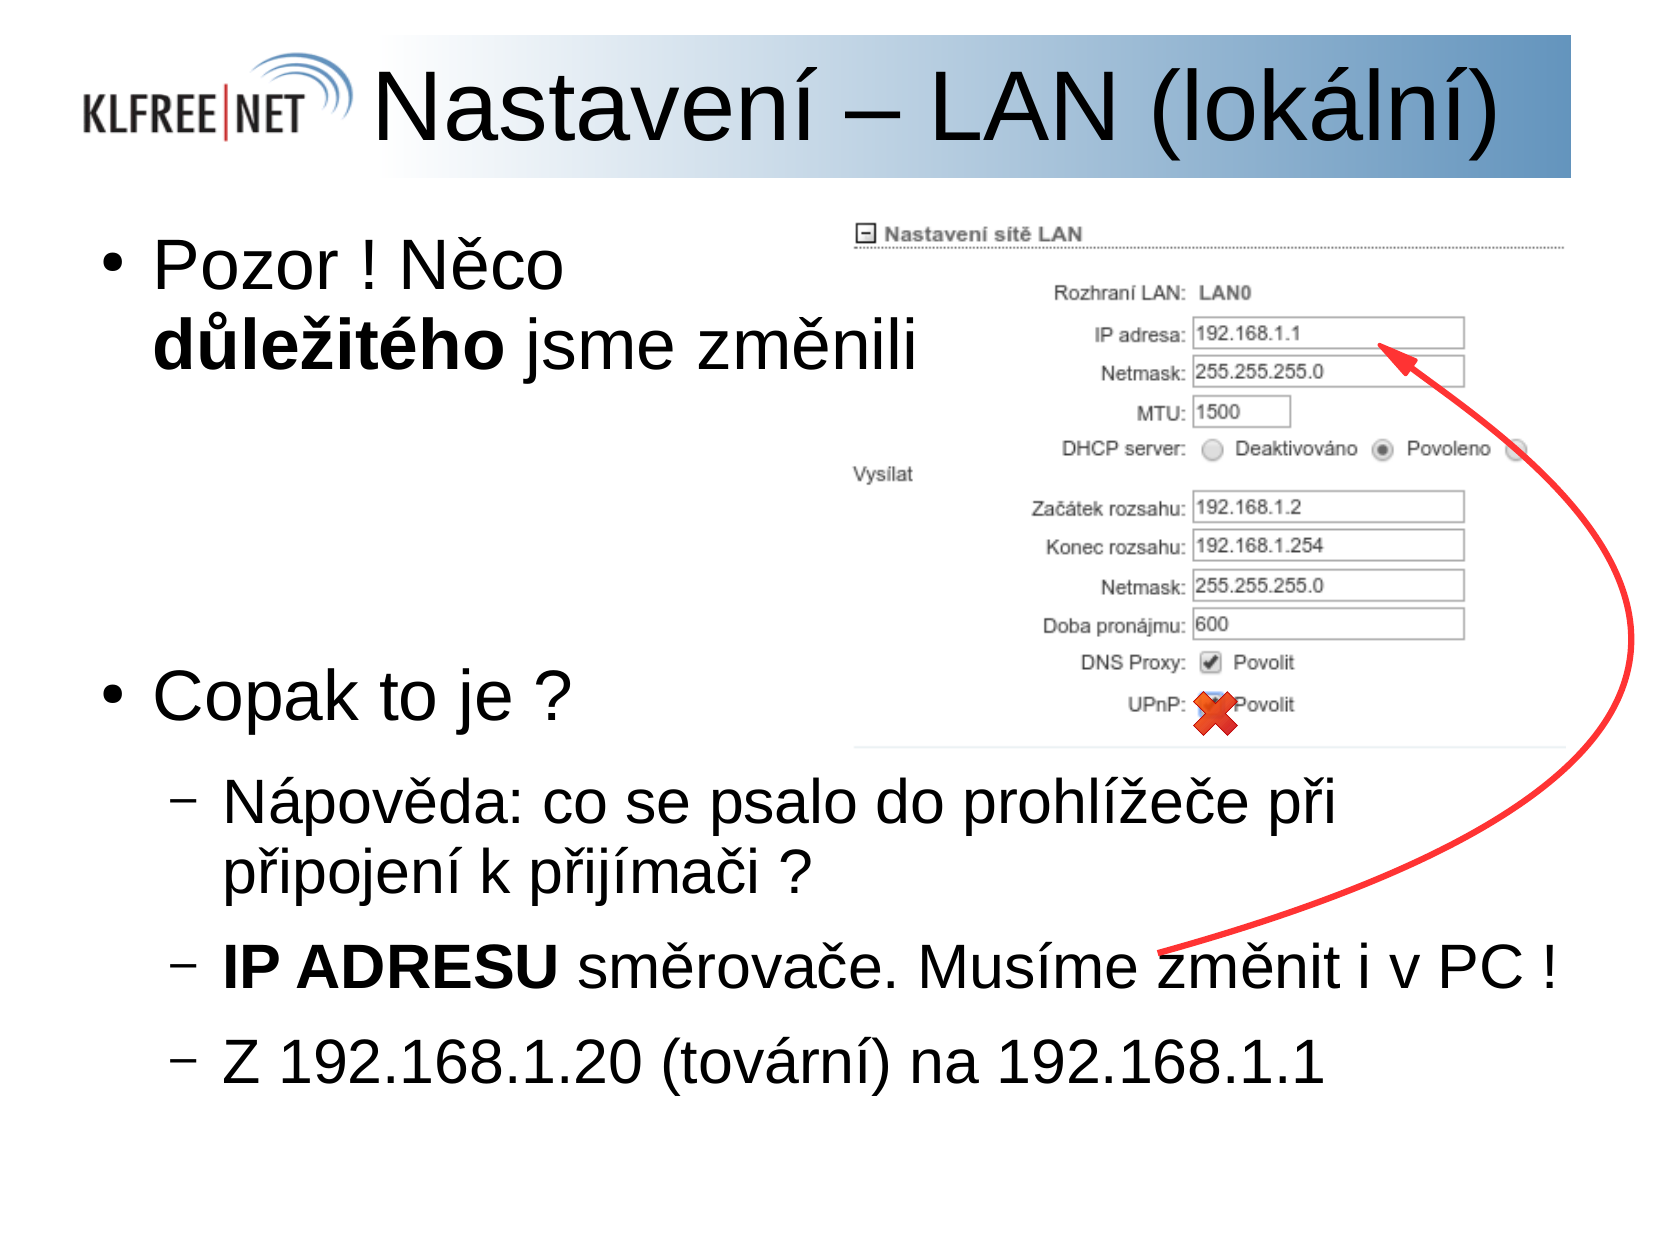

# Nastavení – LAN (lokální)
Pozor ! Něco
důležitého jsme změnili
Copak to je ?
Nápověda: co se psalo do prohlížeče při připojení k přijímači ?
IP ADRESU směrovače. Musíme změnit i v PC !
Z 192.168.1.20 (tovární) na 192.168.1.1